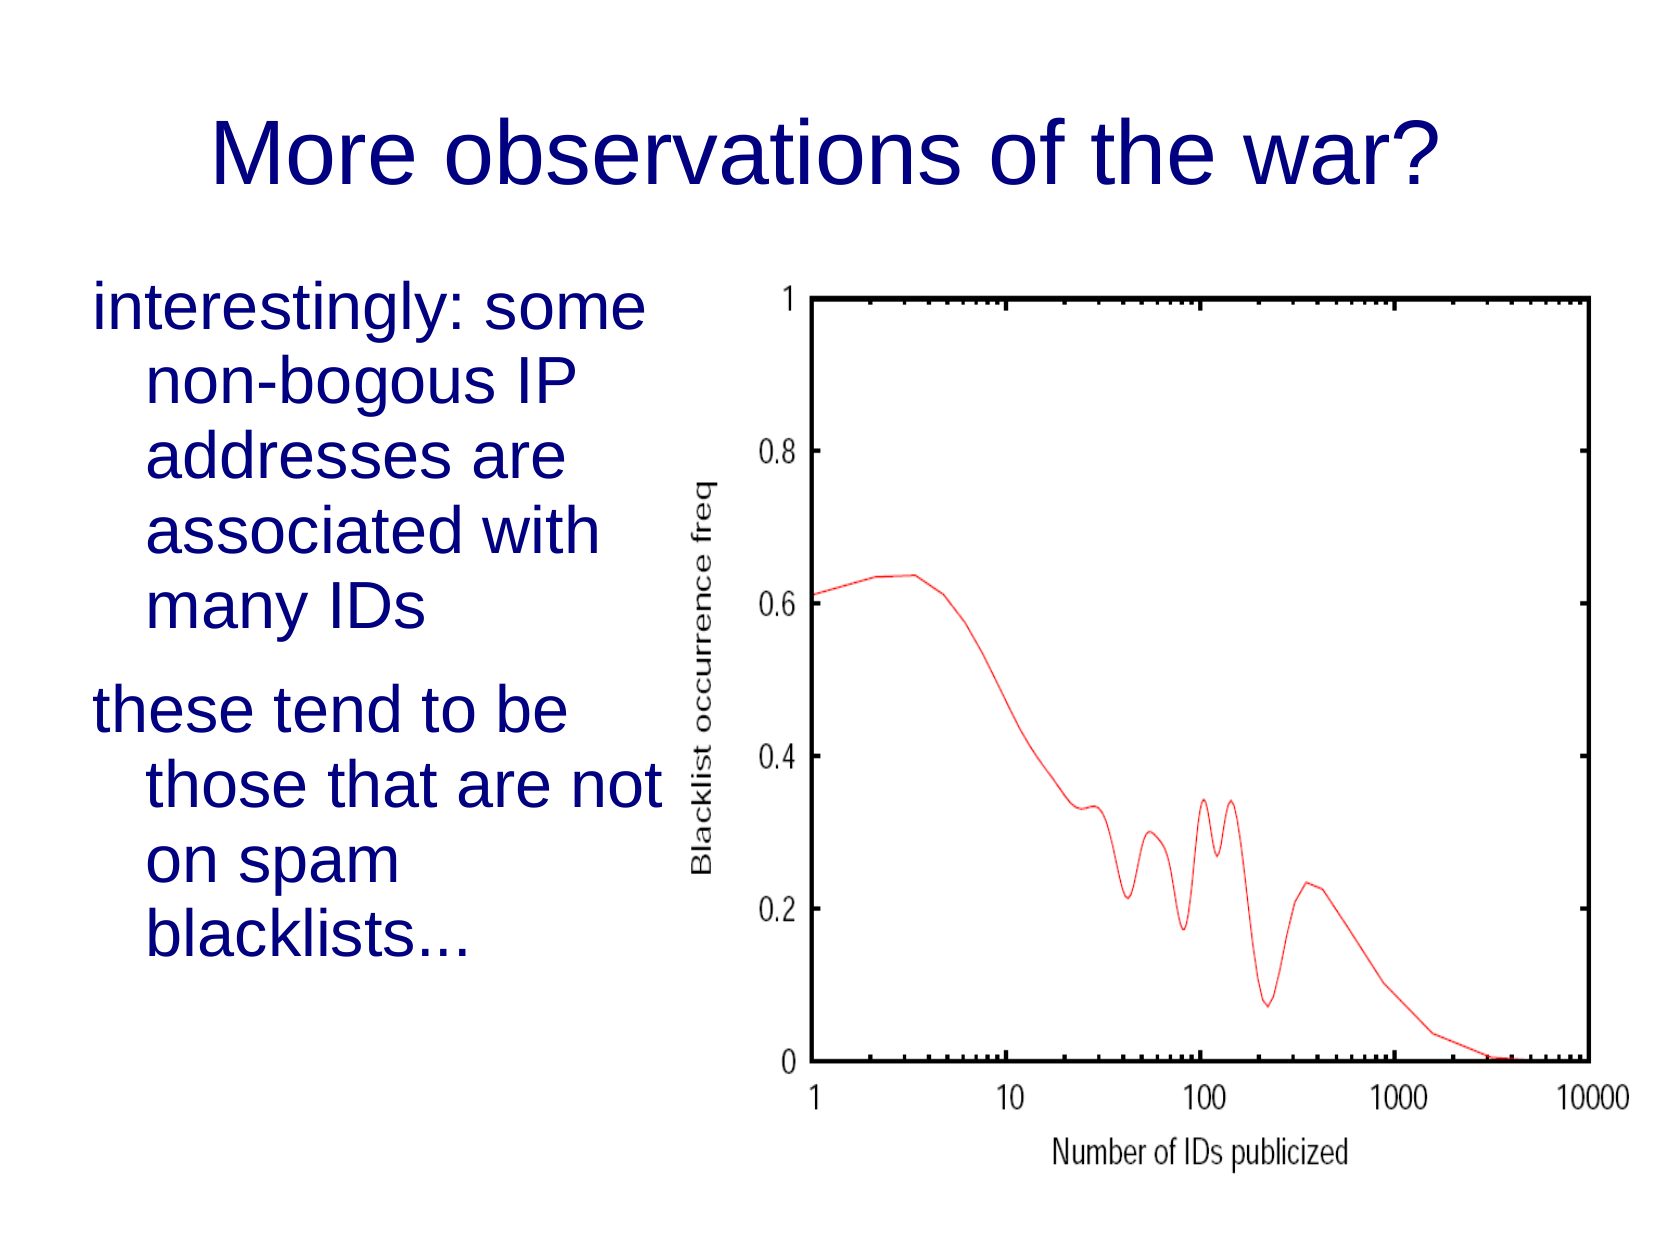

# More observations of the war?
interestingly: some non-bogous IP addresses are associated with many IDs
these tend to be those that are not on spam blacklists...
11